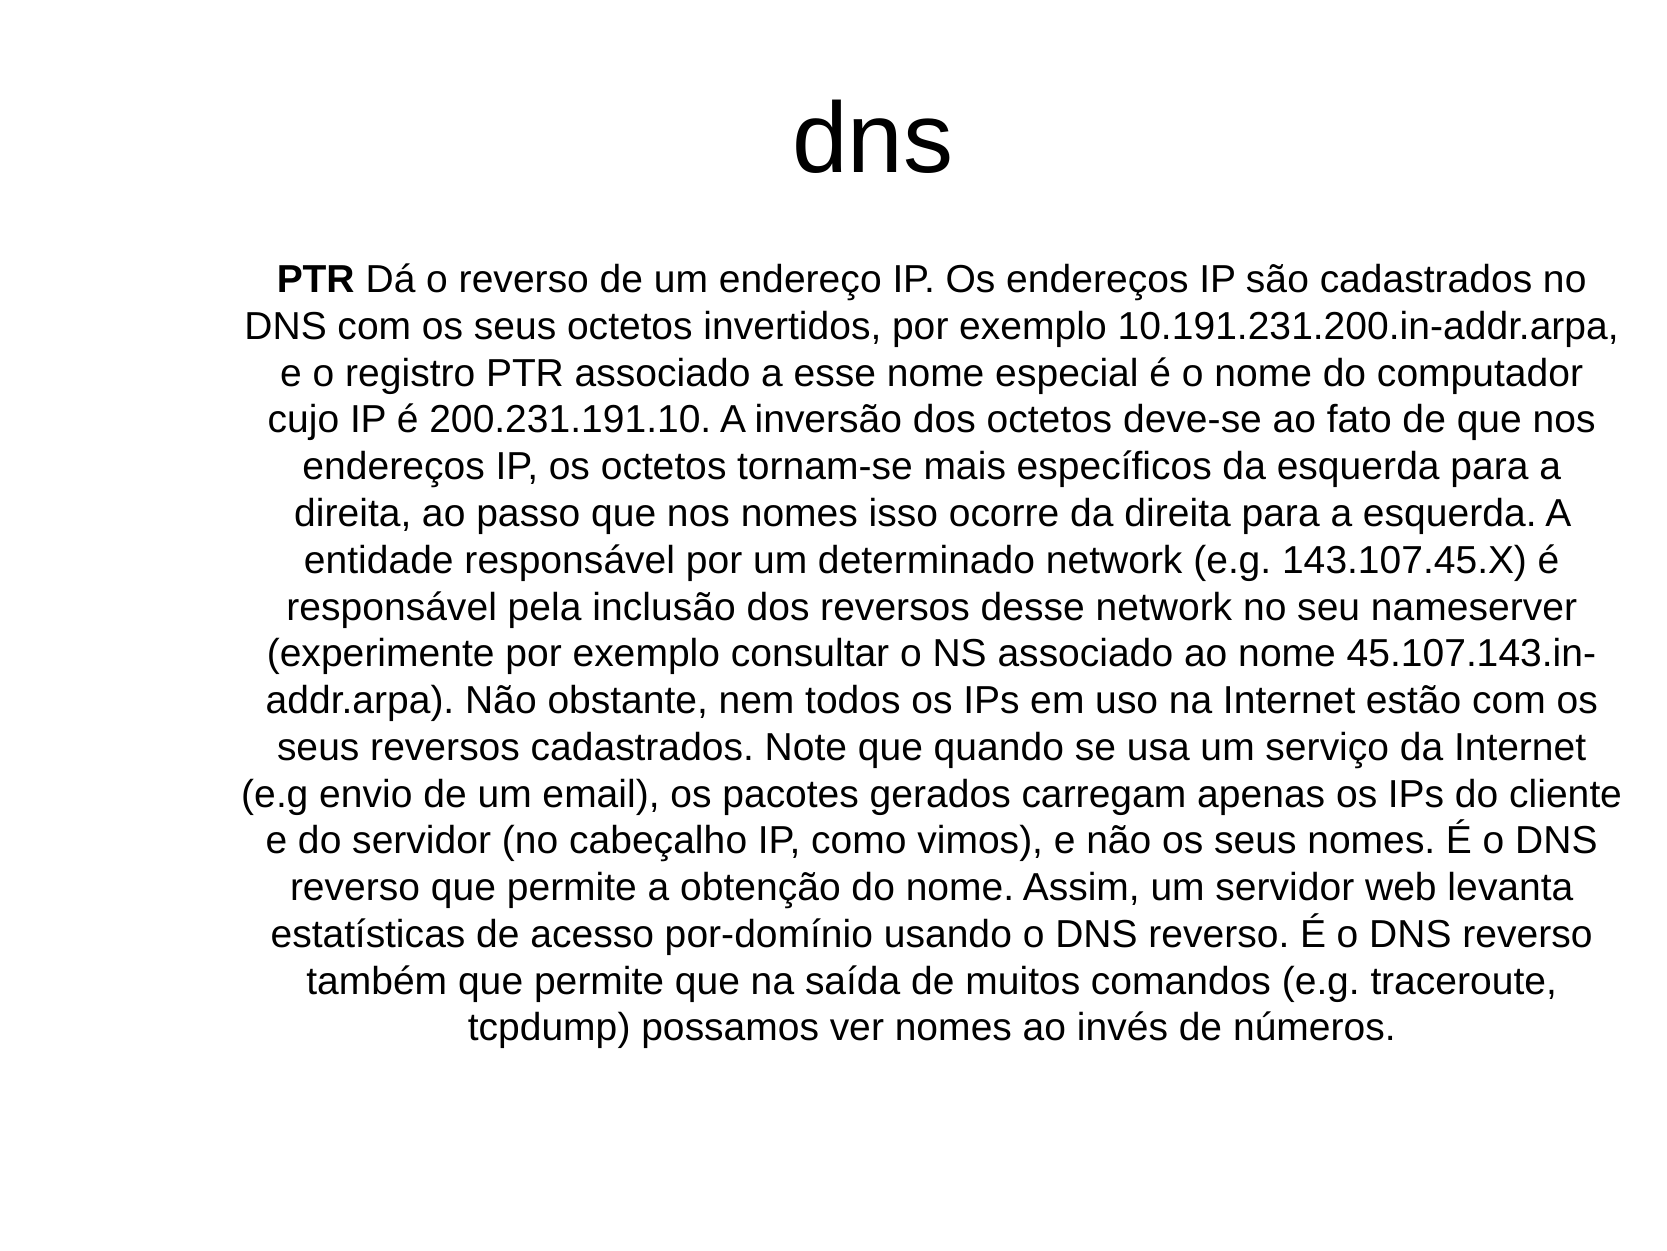

# dns
PTR Dá o reverso de um endereço IP. Os endereços IP são cadastrados no DNS com os seus octetos invertidos, por exemplo 10.191.231.200.in-addr.arpa, e o registro PTR associado a esse nome especial é o nome do computador cujo IP é 200.231.191.10. A inversão dos octetos deve-se ao fato de que nos endereços IP, os octetos tornam-se mais específicos da esquerda para a direita, ao passo que nos nomes isso ocorre da direita para a esquerda. A entidade responsável por um determinado network (e.g. 143.107.45.X) é responsável pela inclusão dos reversos desse network no seu nameserver (experimente por exemplo consultar o NS associado ao nome 45.107.143.in-addr.arpa). Não obstante, nem todos os IPs em uso na Internet estão com os seus reversos cadastrados. Note que quando se usa um serviço da Internet (e.g envio de um email), os pacotes gerados carregam apenas os IPs do cliente e do servidor (no cabeçalho IP, como vimos), e não os seus nomes. É o DNS reverso que permite a obtenção do nome. Assim, um servidor web levanta estatísticas de acesso por-domínio usando o DNS reverso. É o DNS reverso também que permite que na saída de muitos comandos (e.g. traceroute, tcpdump) possamos ver nomes ao invés de números.